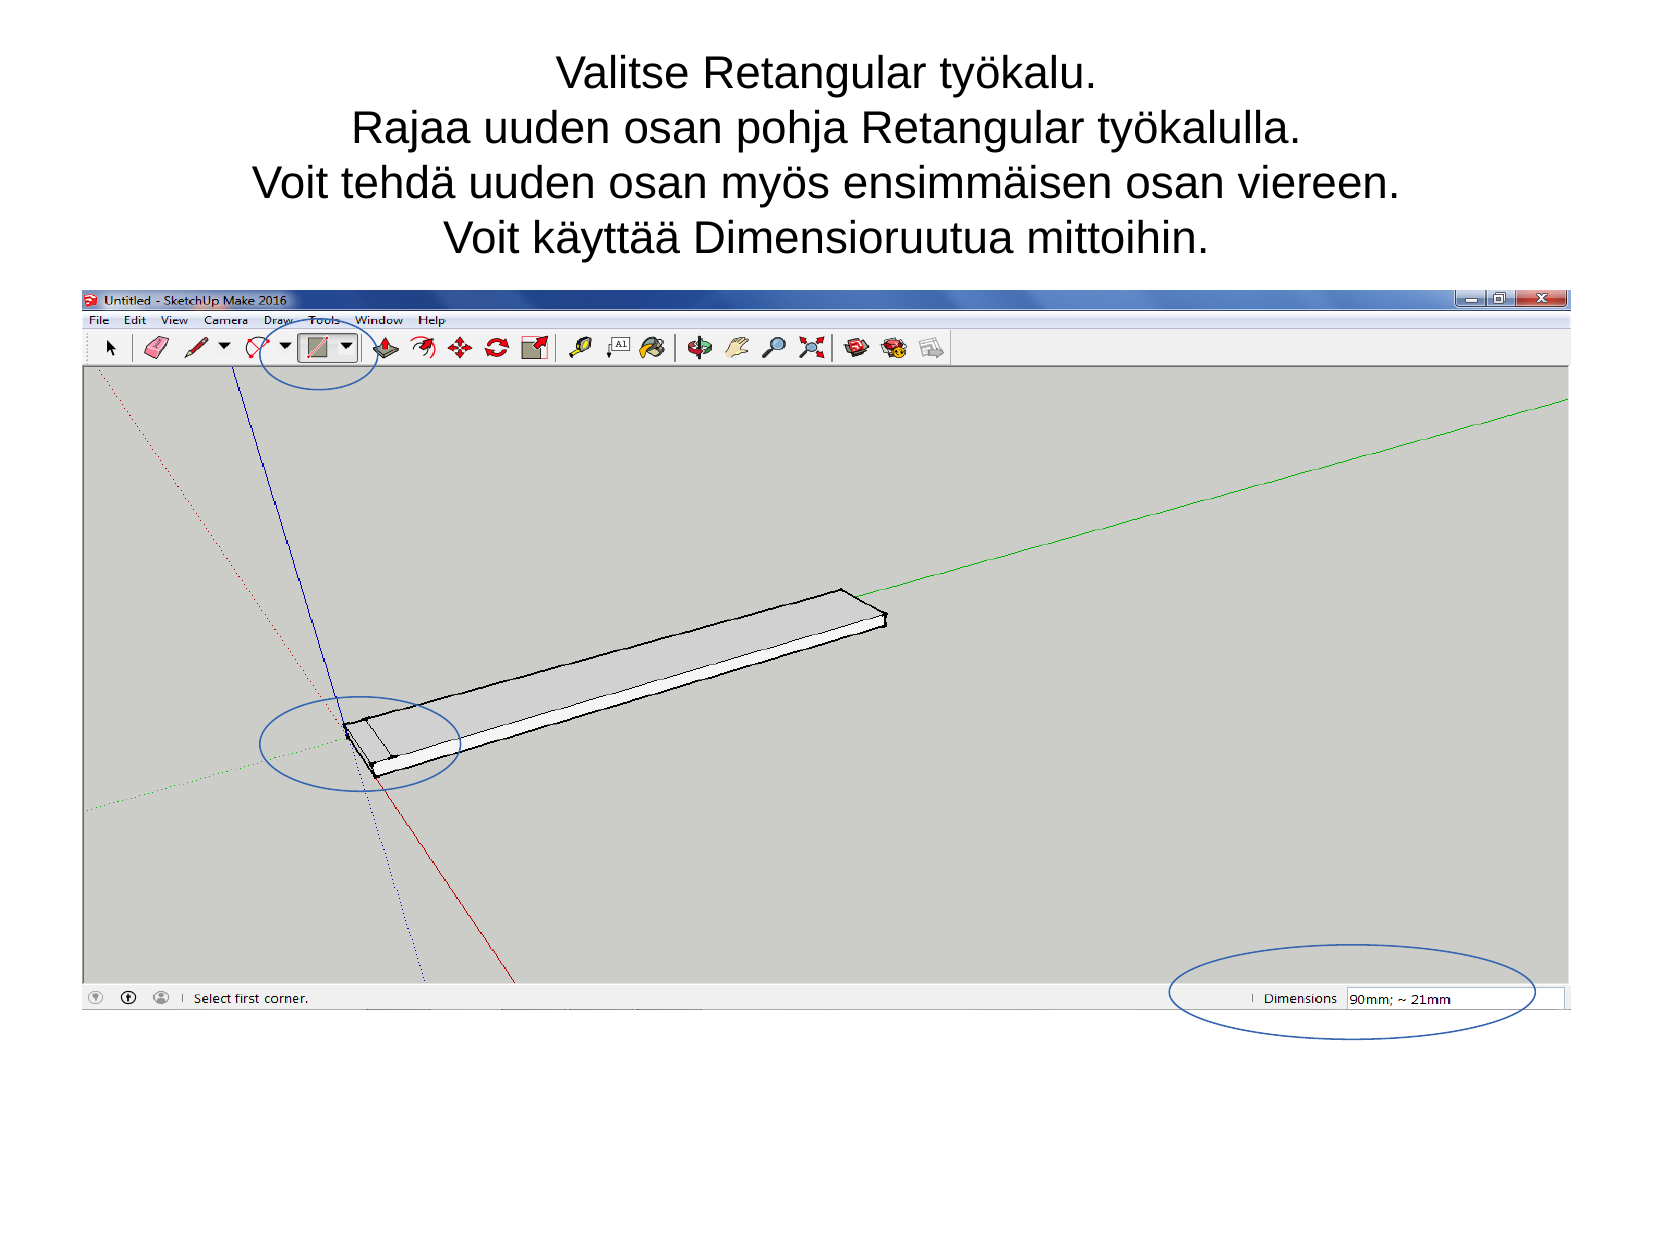

Valitse Retangular työkalu.
Rajaa uuden osan pohja Retangular työkalulla.
Voit tehdä uuden osan myös ensimmäisen osan viereen.
Voit käyttää Dimensioruutua mittoihin.